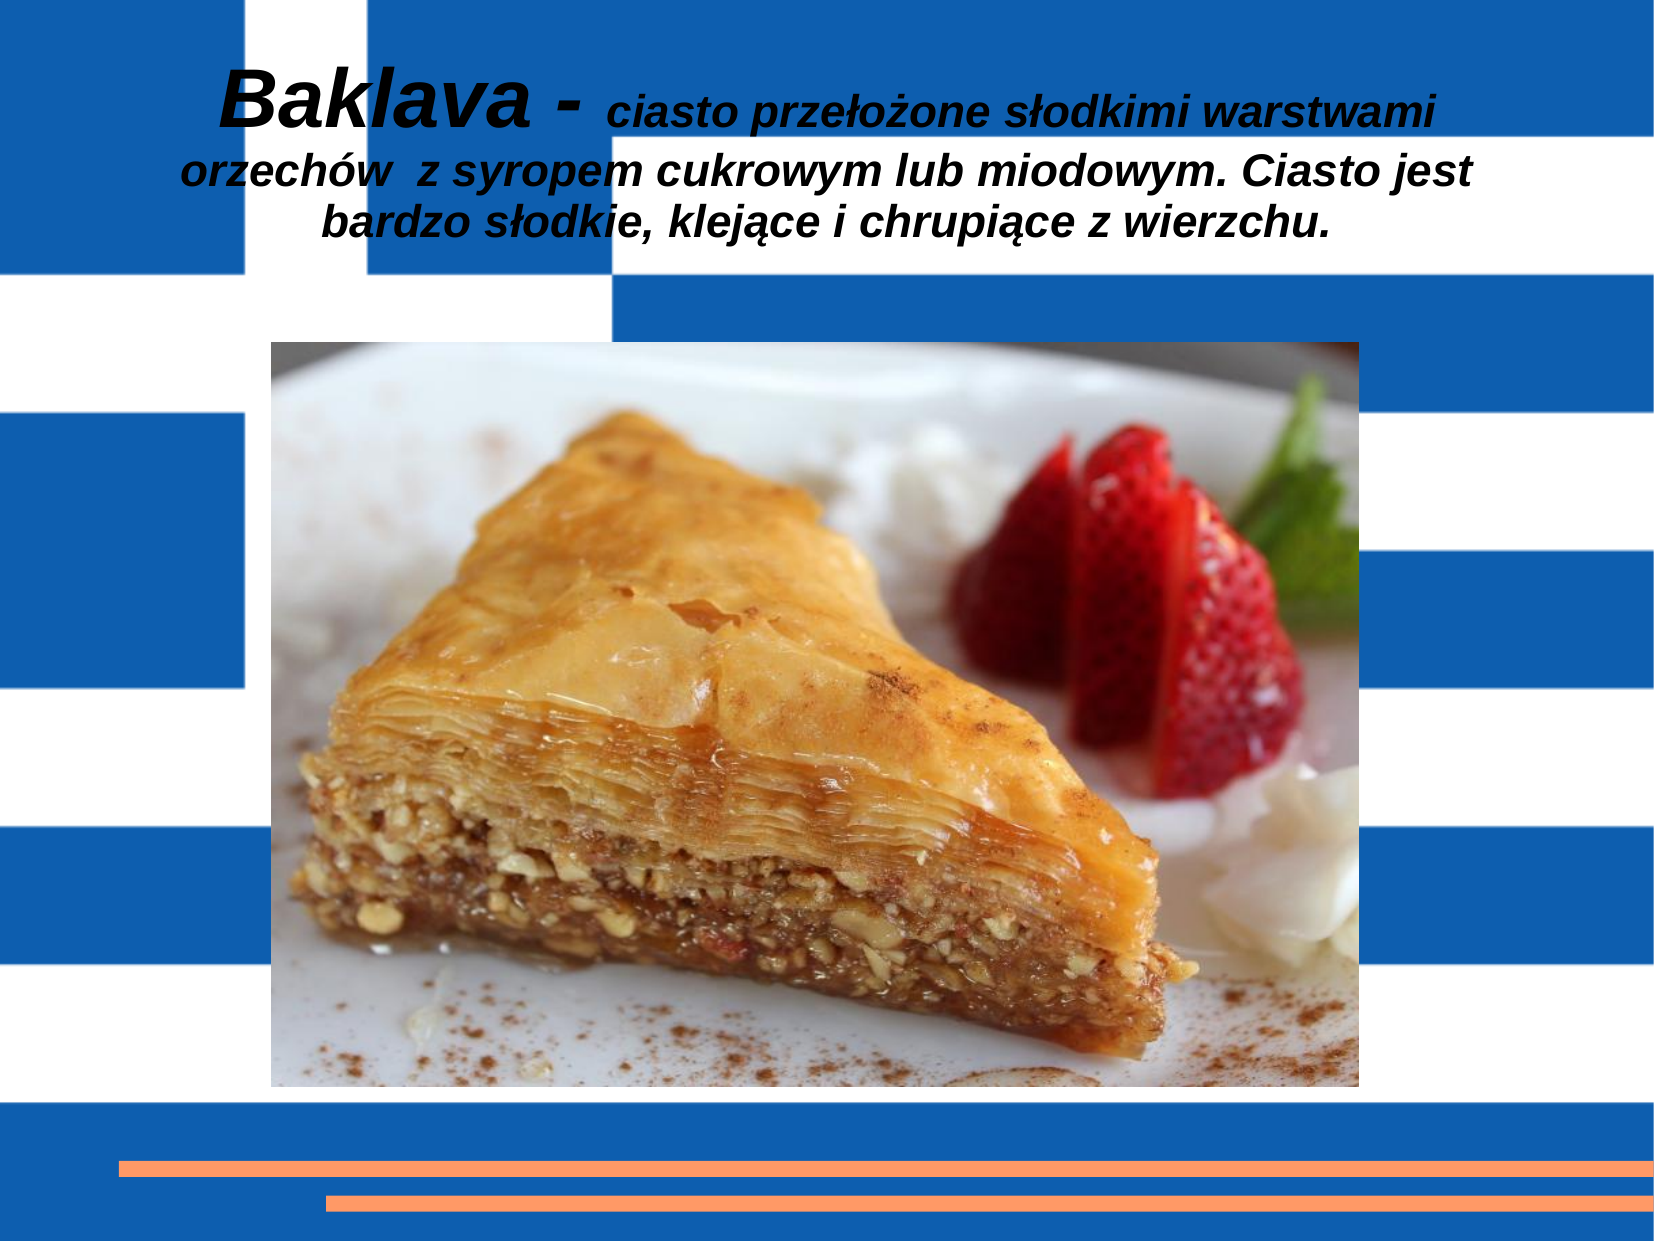

# Baklava - ciasto przełożone słodkimi warstwami orzechów z syropem cukrowym lub miodowym. Ciasto jest bardzo słodkie, klejące i chrupiące z wierzchu.